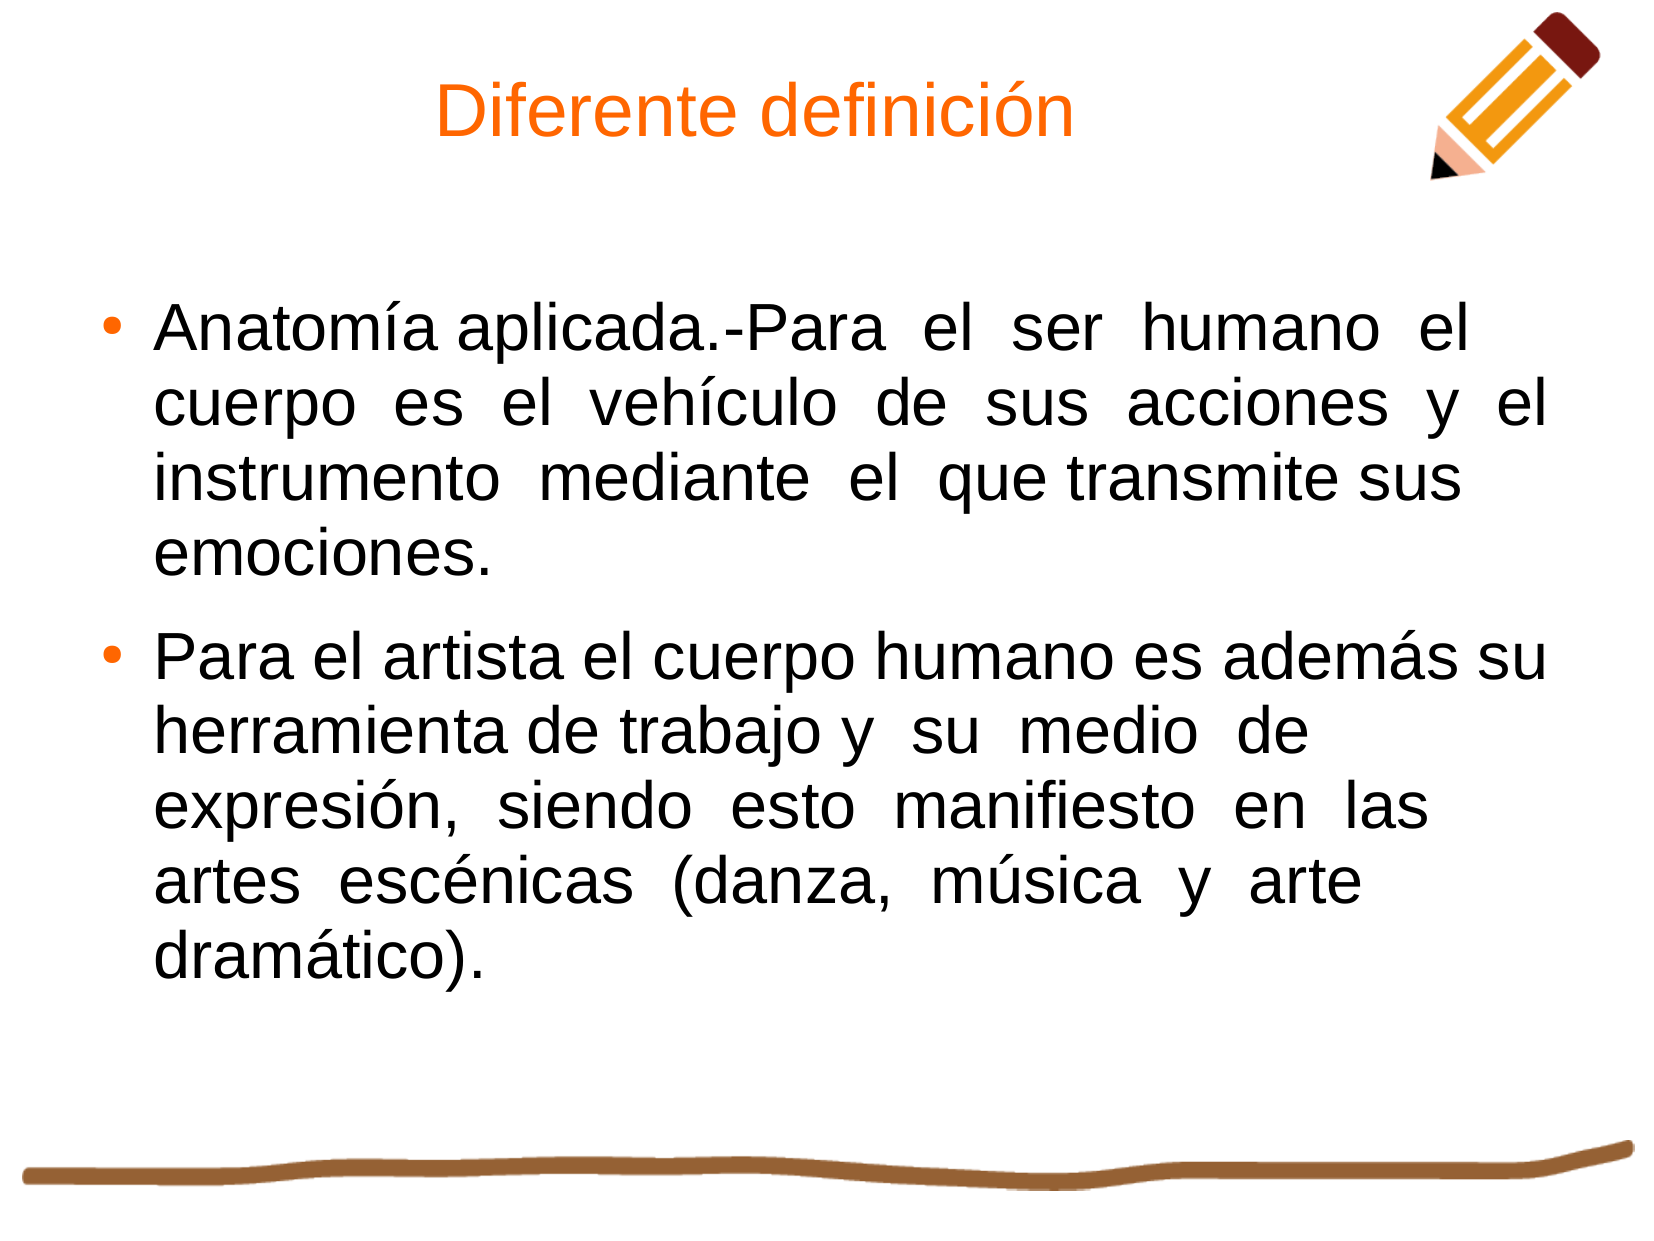

# Diferente definición
Anatomía aplicada.-Para el ser humano el cuerpo es el vehículo de sus acciones y el instrumento mediante el que transmite sus emociones.
Para el artista el cuerpo humano es además su herramienta de trabajo y su medio de expresión, siendo esto manifiesto en las artes escénicas (danza, música y arte dramático).